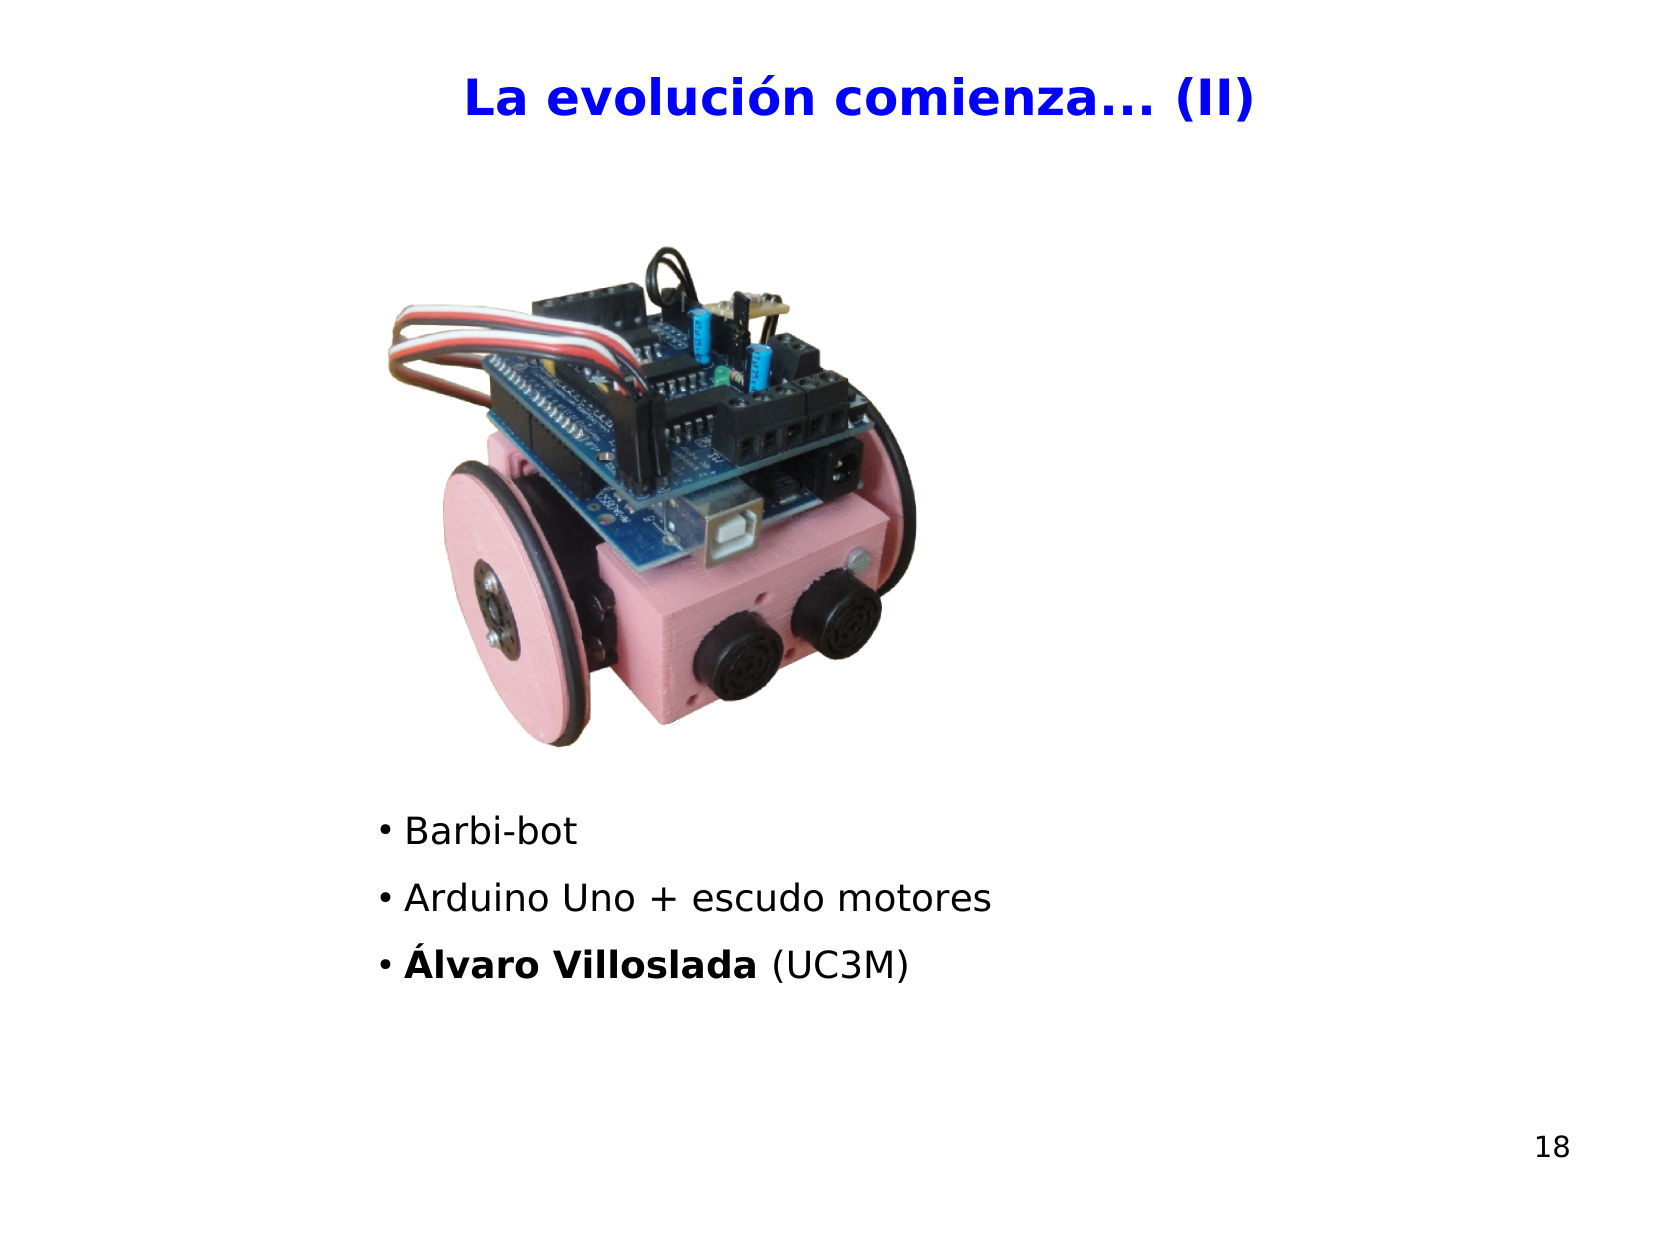

La evolución comienza... (II)
 Barbi-bot
 Arduino Uno + escudo motores
 Álvaro Villoslada (UC3M)
18